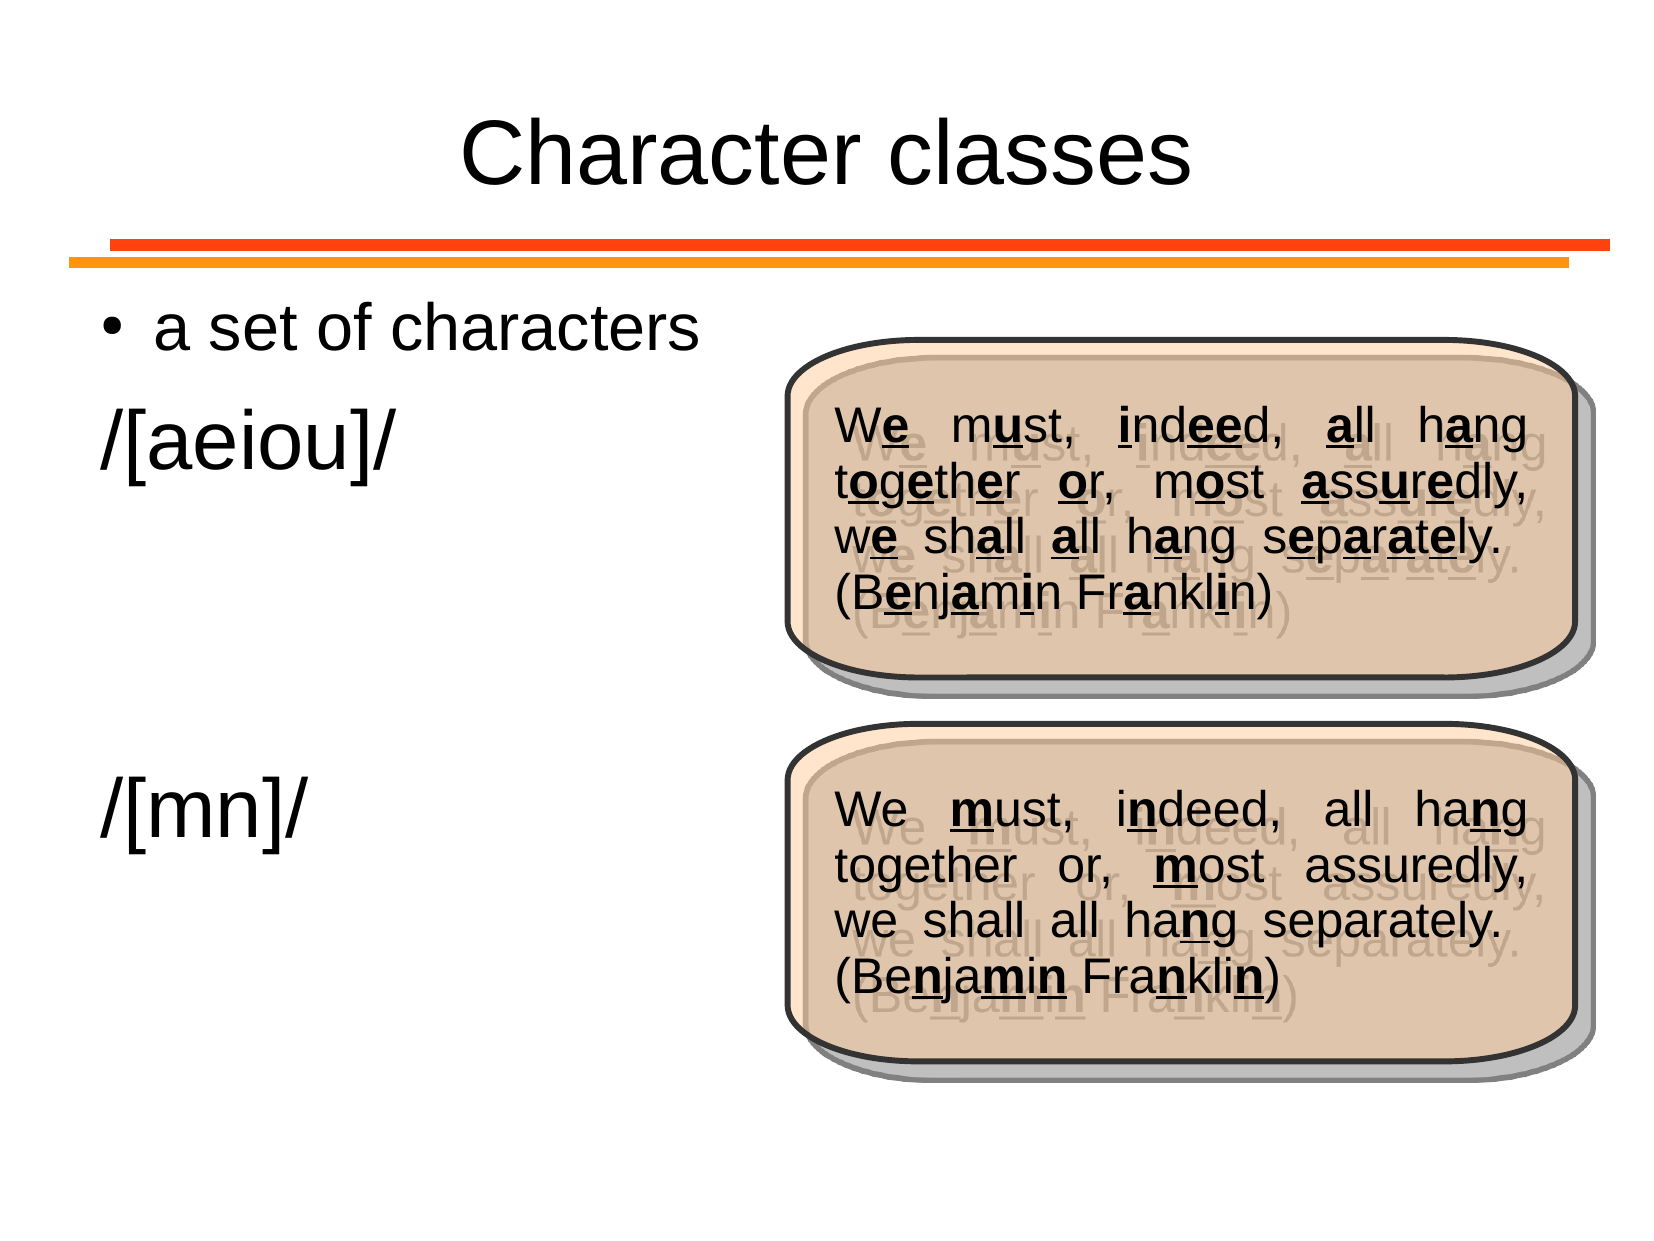

# Character classes
a set of characters
/[aeiou]/
/[mn]/
We must, indeed, all hang together or, most assuredly, we shall all hang separately. (Benjamin Franklin)
We must, indeed, all hang together or, most assuredly, we shall all hang separately. (Benjamin Franklin)